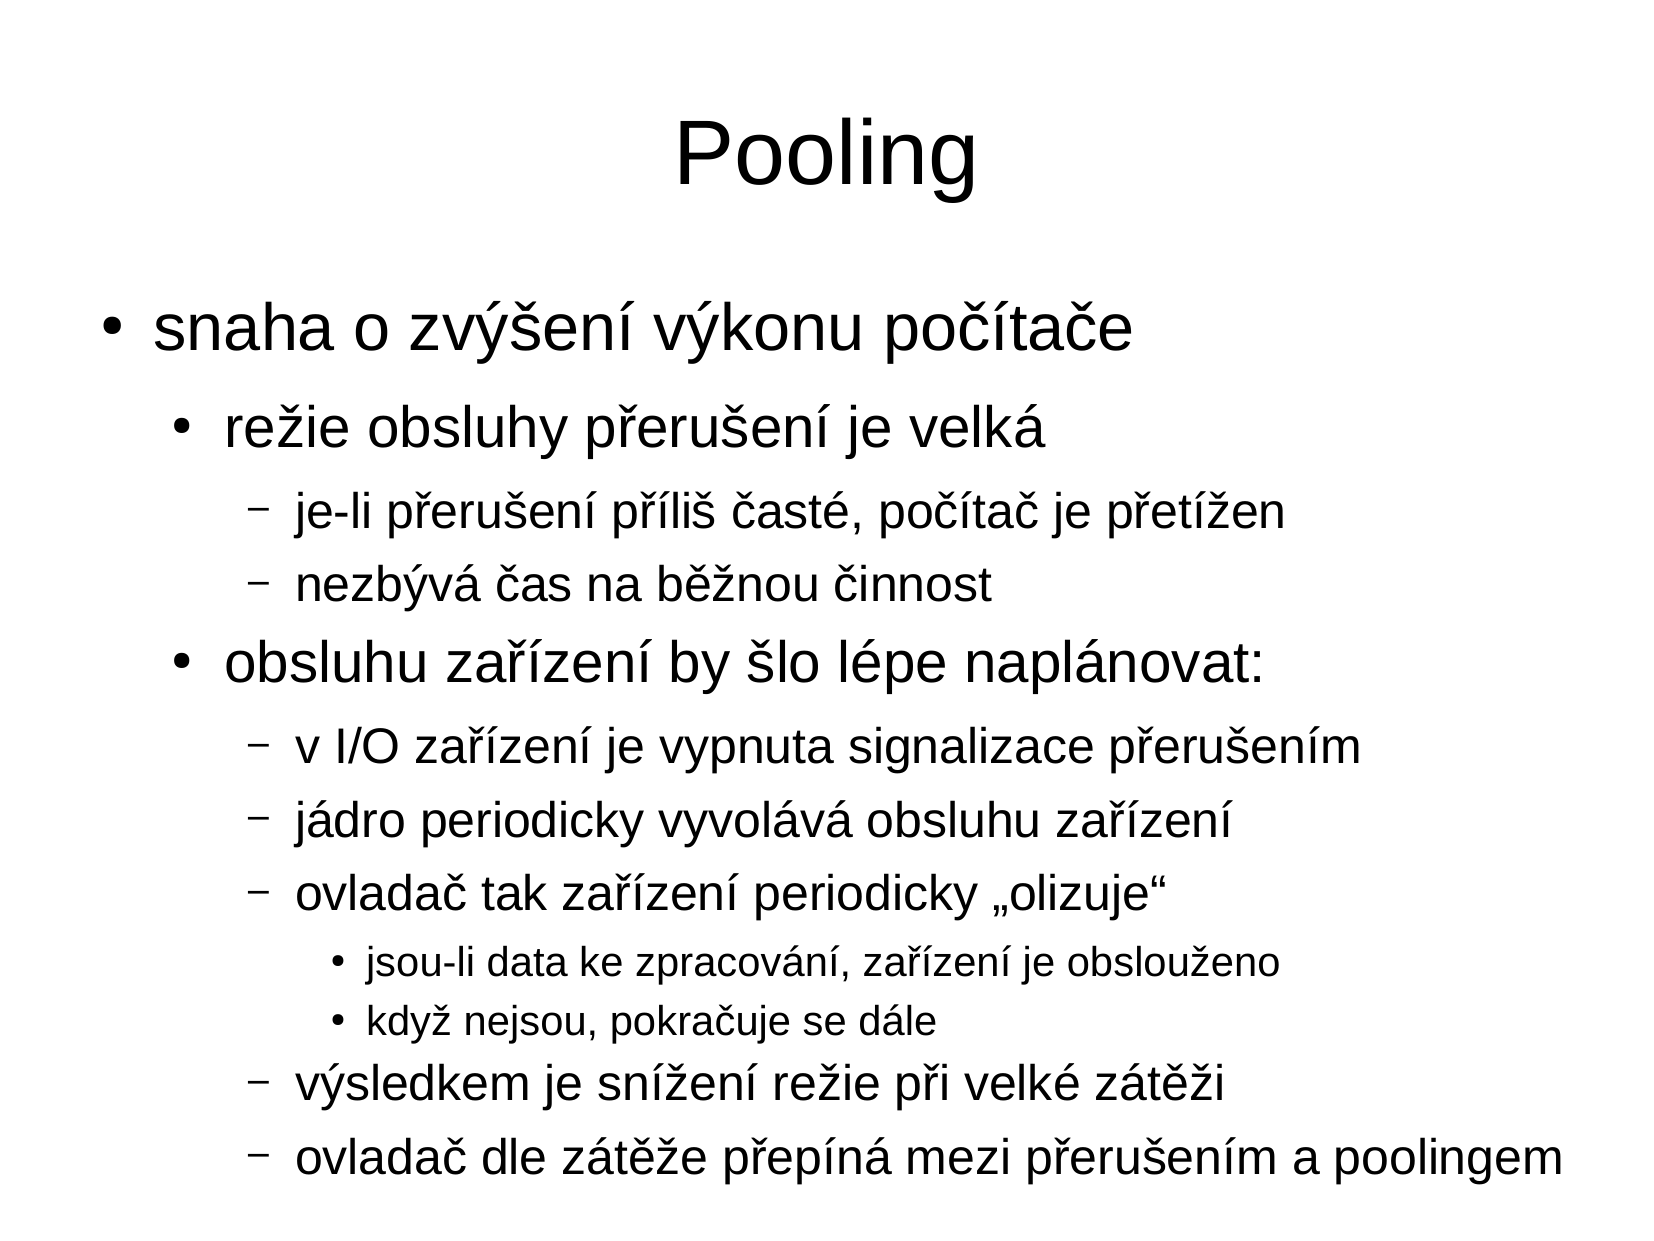

# Pooling
snaha o zvýšení výkonu počítače
režie obsluhy přerušení je velká
je-li přerušení příliš časté, počítač je přetížen
nezbývá čas na běžnou činnost
obsluhu zařízení by šlo lépe naplánovat:
v I/O zařízení je vypnuta signalizace přerušením
jádro periodicky vyvolává obsluhu zařízení
ovladač tak zařízení periodicky „olizuje“
jsou-li data ke zpracování, zařízení je obslouženo
když nejsou, pokračuje se dále
výsledkem je snížení režie při velké zátěži
ovladač dle zátěže přepíná mezi přerušením a poolingem